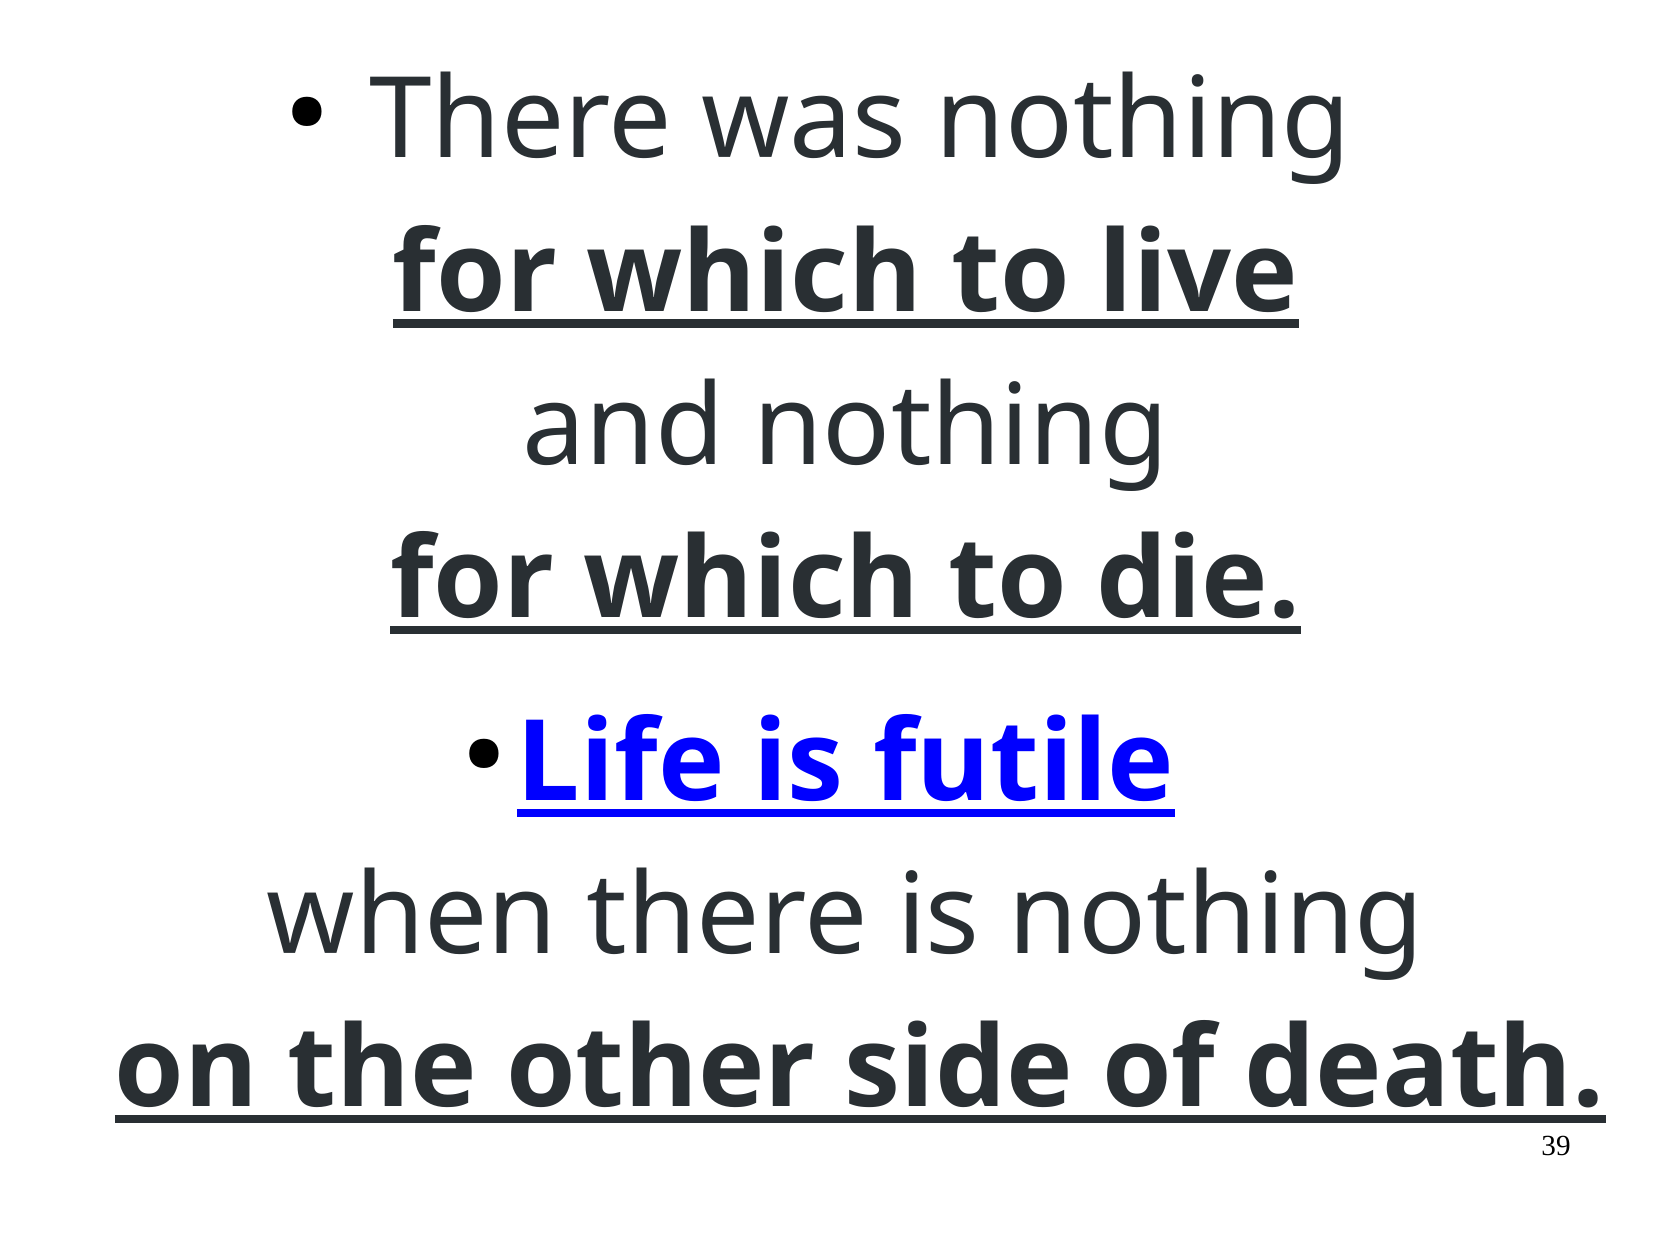

# There was nothing for which to live and nothing for which to die.
Life is futile
when there is nothing
on the other side of death.
39